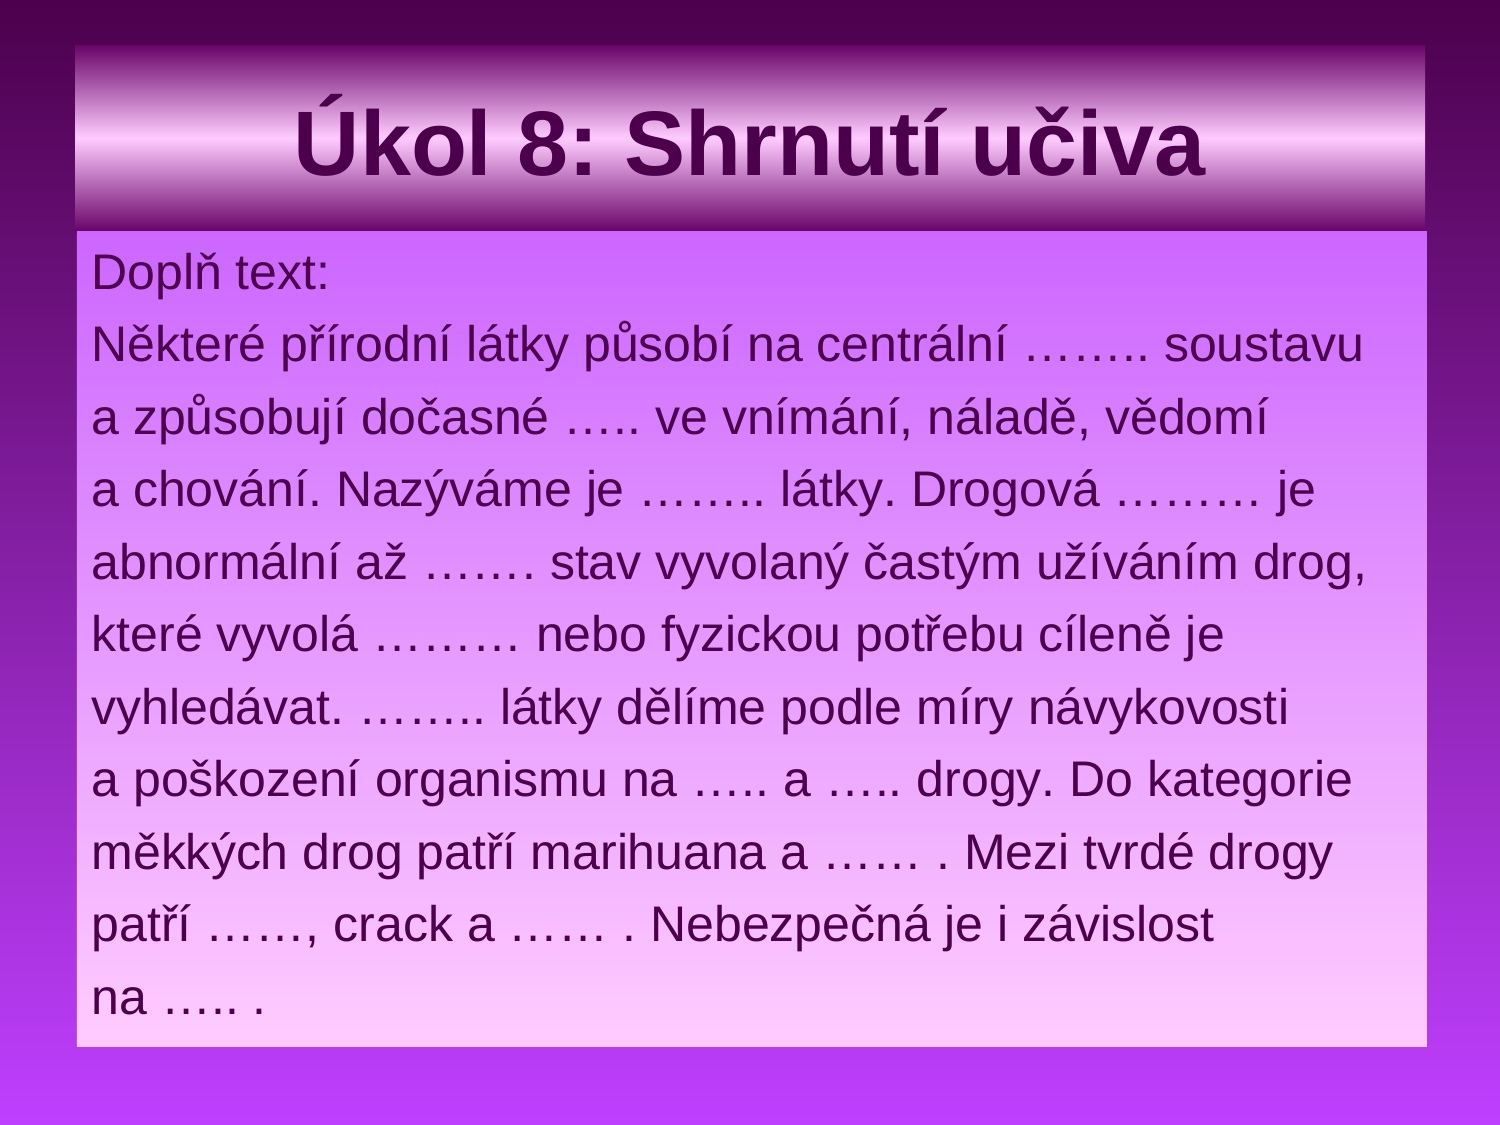

# Úkol 8: Shrnutí učiva
Doplň text:
Některé přírodní látky působí na centrální …….. soustavu
a způsobují dočasné ….. ve vnímání, náladě, vědomí
a chování. Nazýváme je …….. látky. Drogová ……… je
abnormální až ……. stav vyvolaný častým užíváním drog,
které vyvolá ……… nebo fyzickou potřebu cíleně je
vyhledávat. …….. látky dělíme podle míry návykovosti
a poškození organismu na ….. a ….. drogy. Do kategorie
měkkých drog patří marihuana a …… . Mezi tvrdé drogy
patří ……, crack a …… . Nebezpečná je i závislost
na ….. .